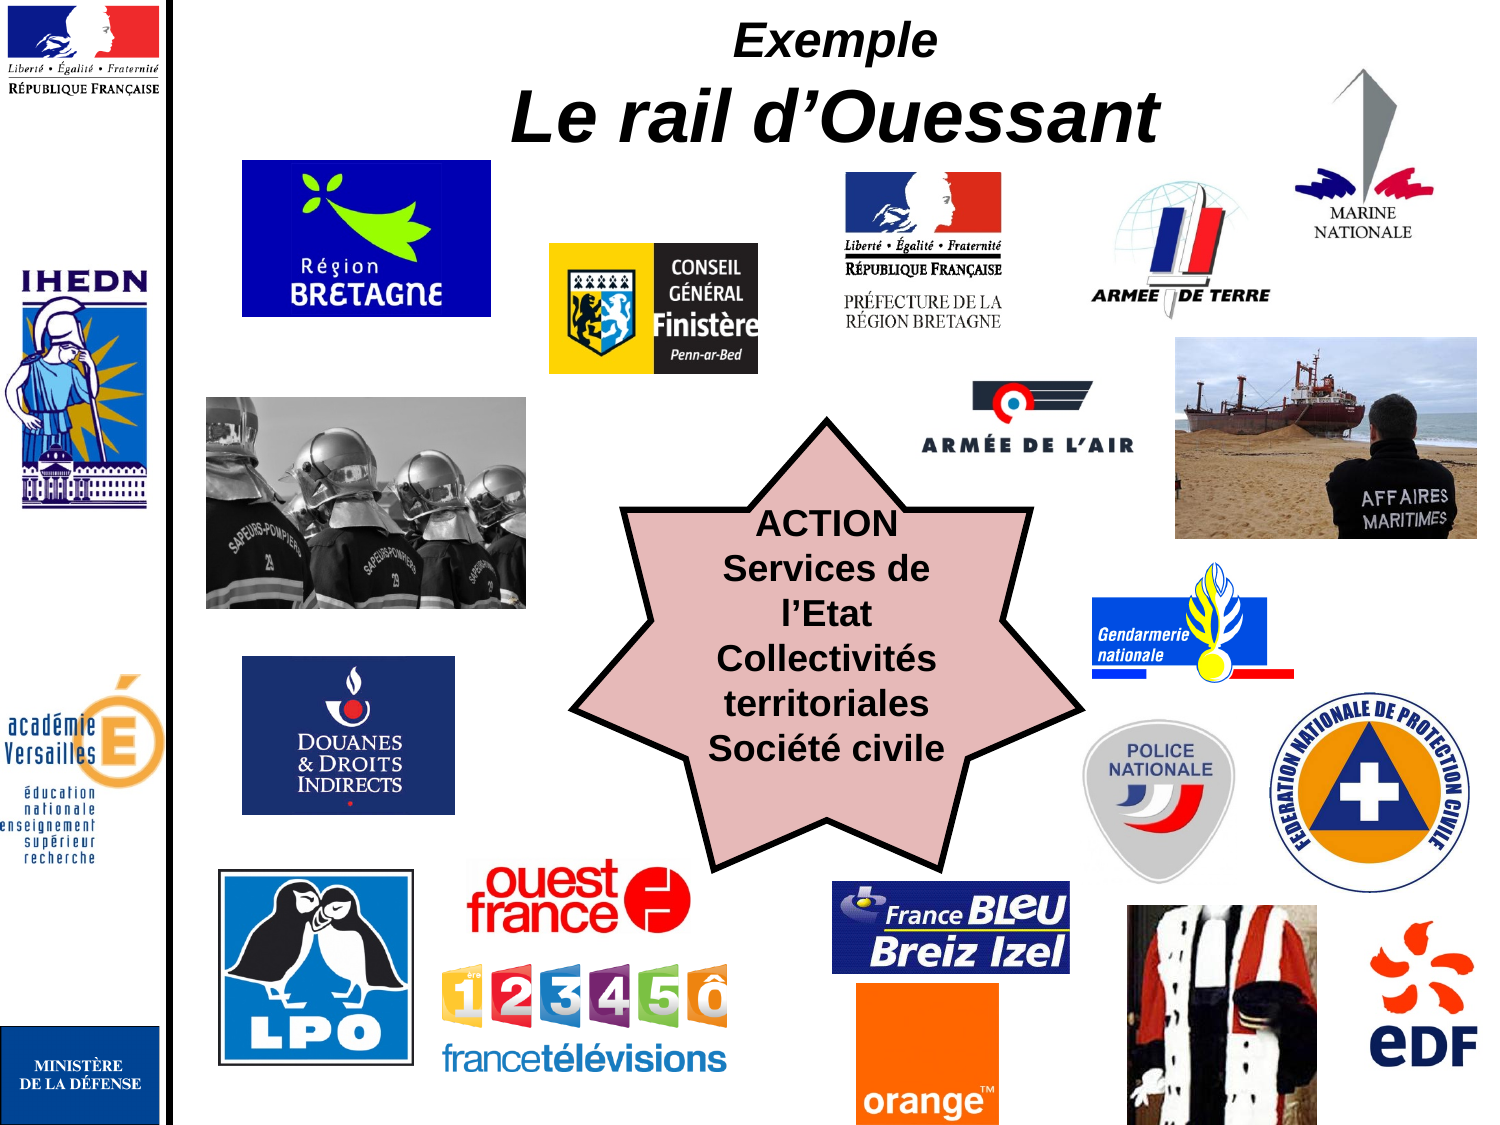

Exemple
Le rail d’Ouessant
ACTION
Services de l’Etat
Collectivités territoriales
Société civile